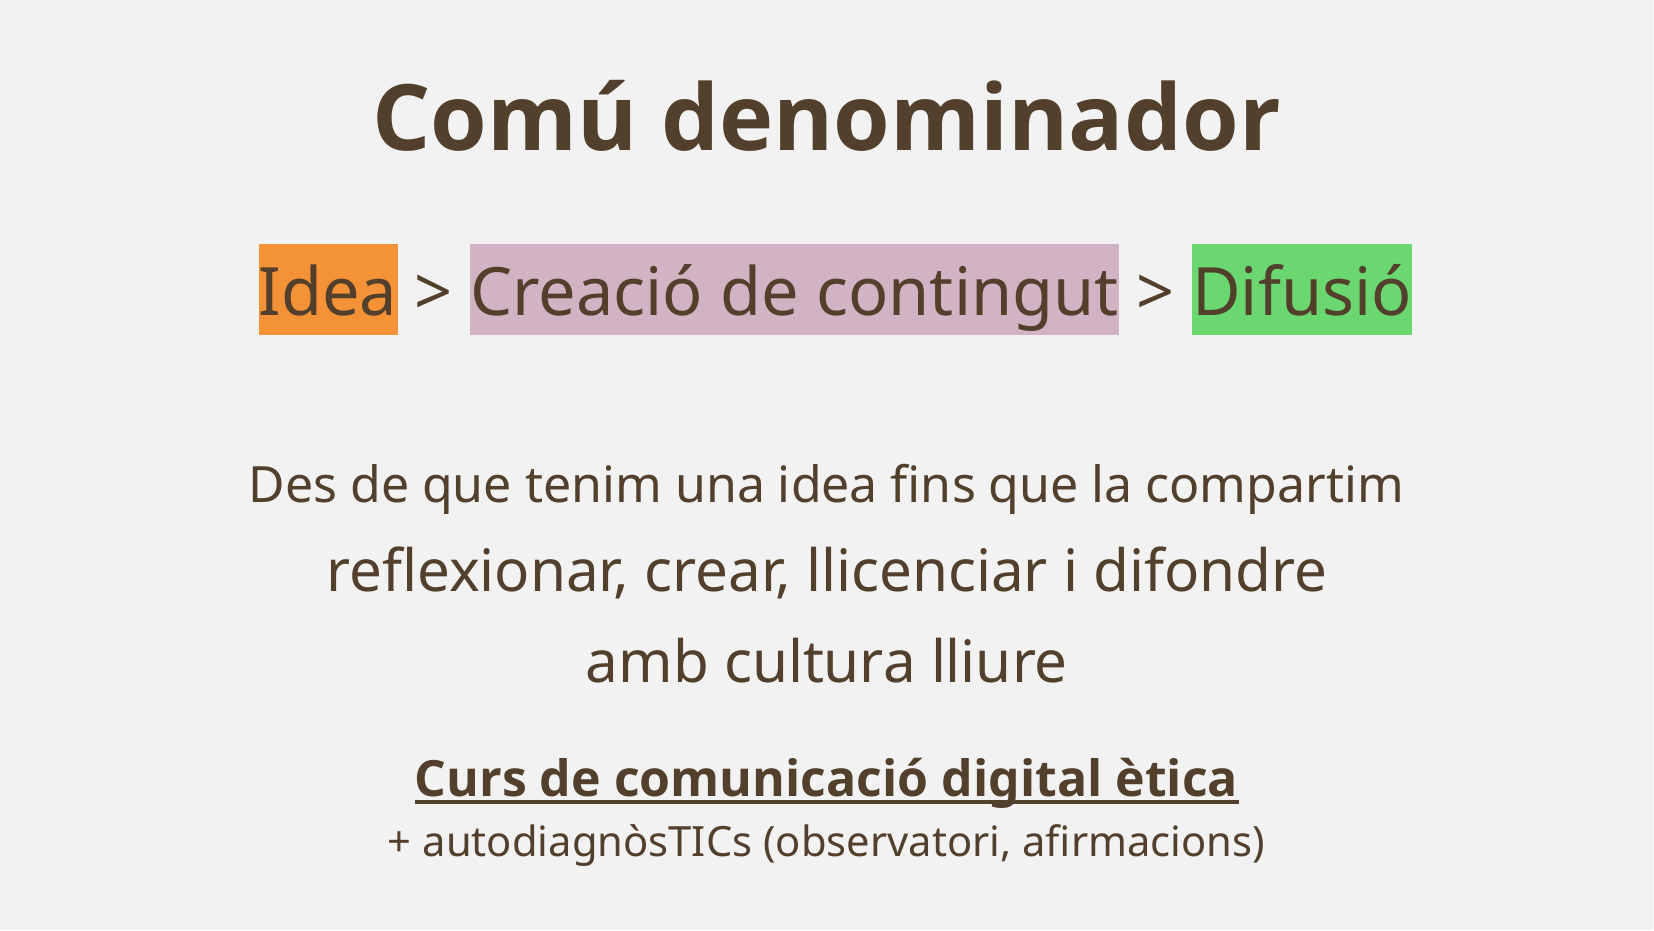

# Comú denominador
 Idea > Creació de contingut > Difusió
Des de que tenim una idea fins que la compartim
reflexionar, crear, llicenciar i difondre
amb cultura lliure
Curs de comunicació digital ètica
+ autodiagnòsTICs (observatori, afirmacions)